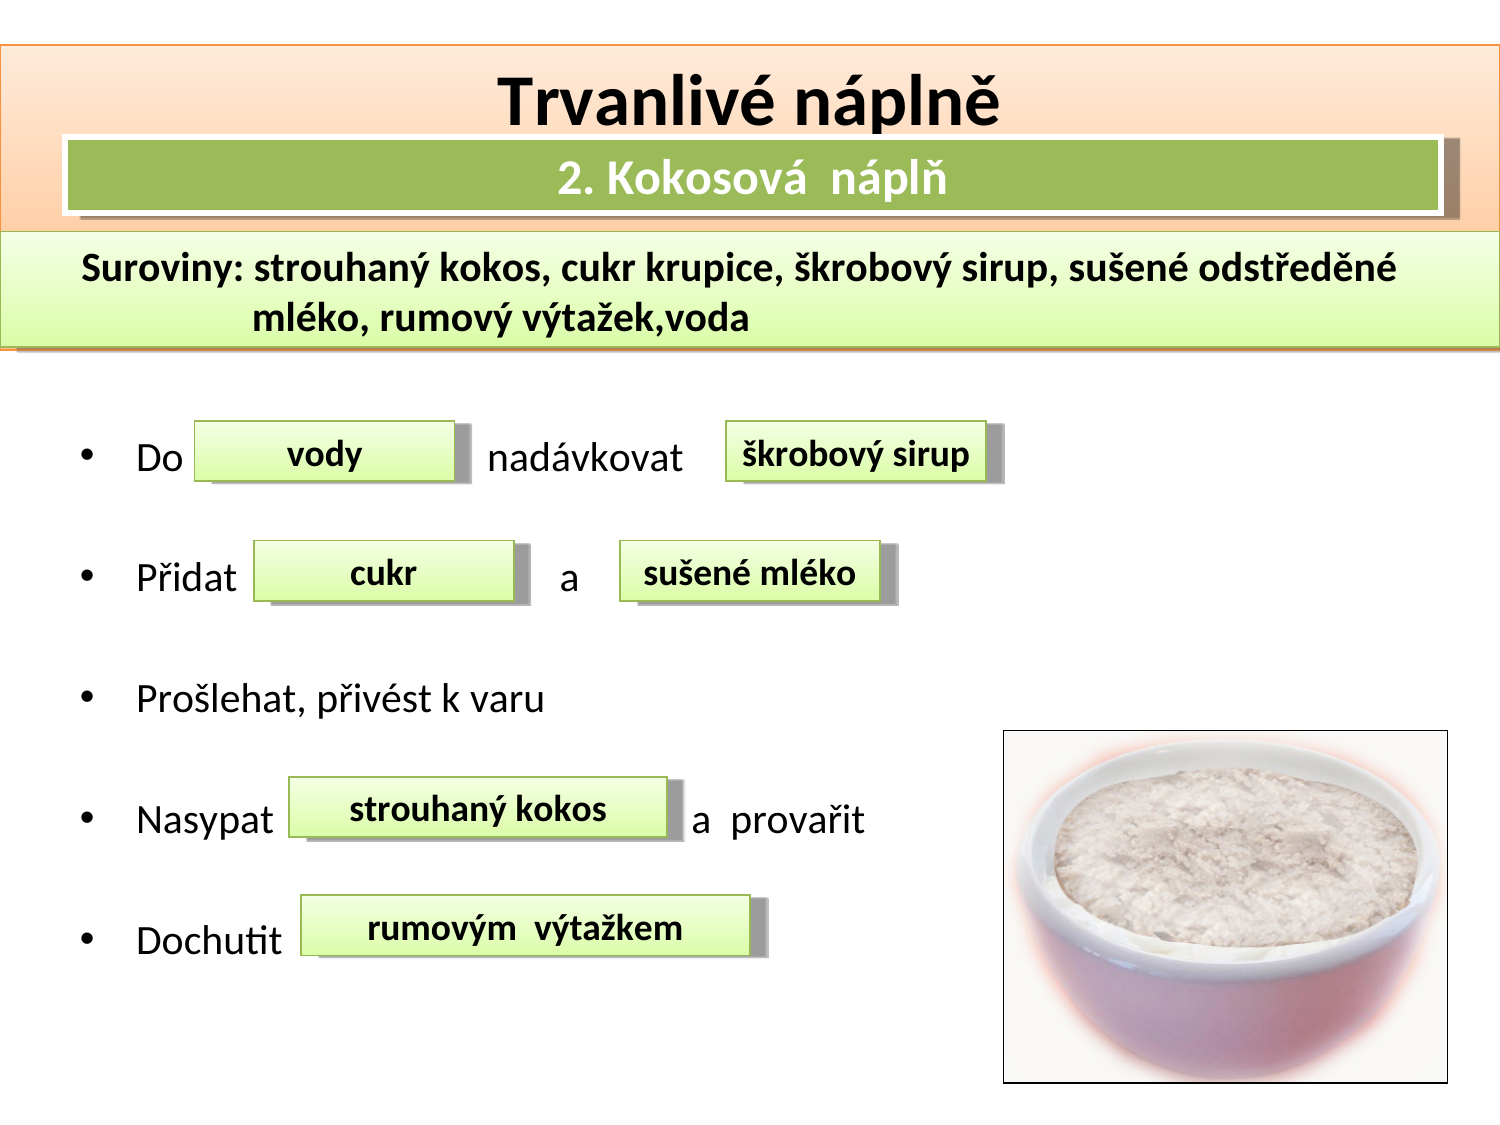

Trvanlivé náplně
2. Kokosová náplň
 Suroviny: strouhaný kokos, cukr krupice, škrobový sirup, sušené odstředěné
 mléko, rumový výtažek,voda
# Do nadávkovat
Přidat a
Prošlehat, přivést k varu
Nasypat a provařit
Dochutit
vody
škrobový sirup
cukr
sušené mléko
strouhaný kokos
rumovým výtažkem